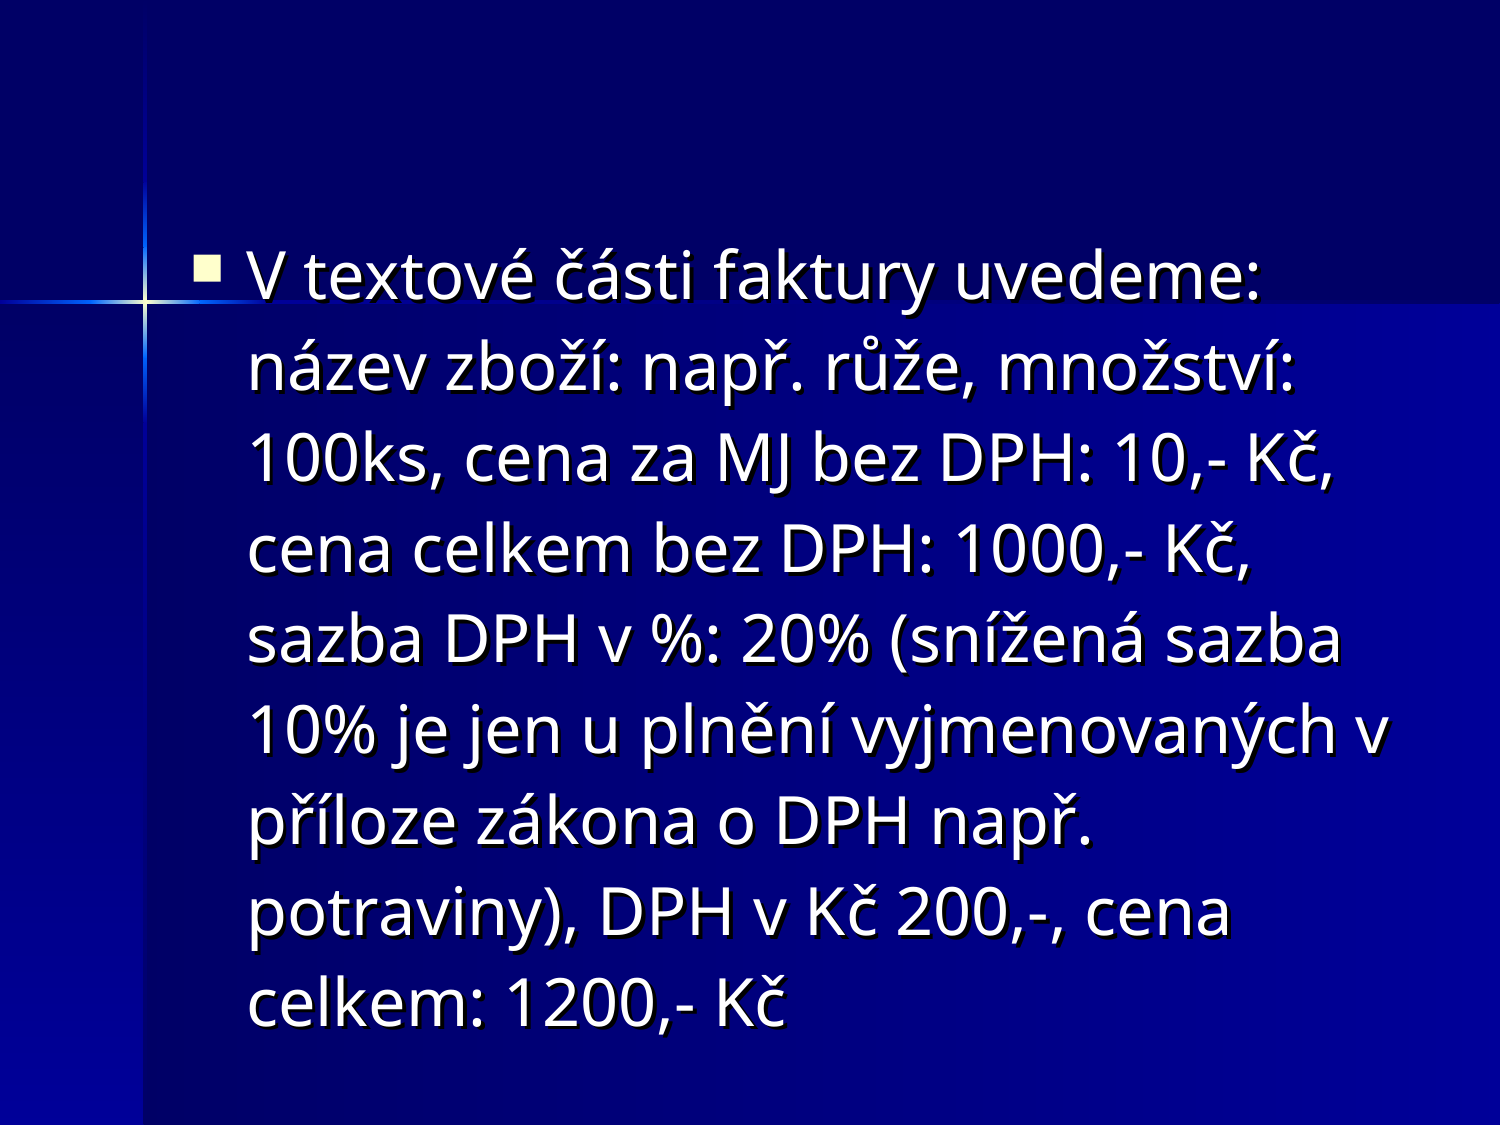

# V textové části faktury uvedeme: název zboží: např. růže, množství: 100ks, cena za MJ bez DPH: 10,- Kč, cena celkem bez DPH: 1000,- Kč, sazba DPH v %: 20% (snížená sazba 10% je jen u plnění vyjmenovaných v příloze zákona o DPH např. potraviny), DPH v Kč 200,-, cena celkem: 1200,- Kč